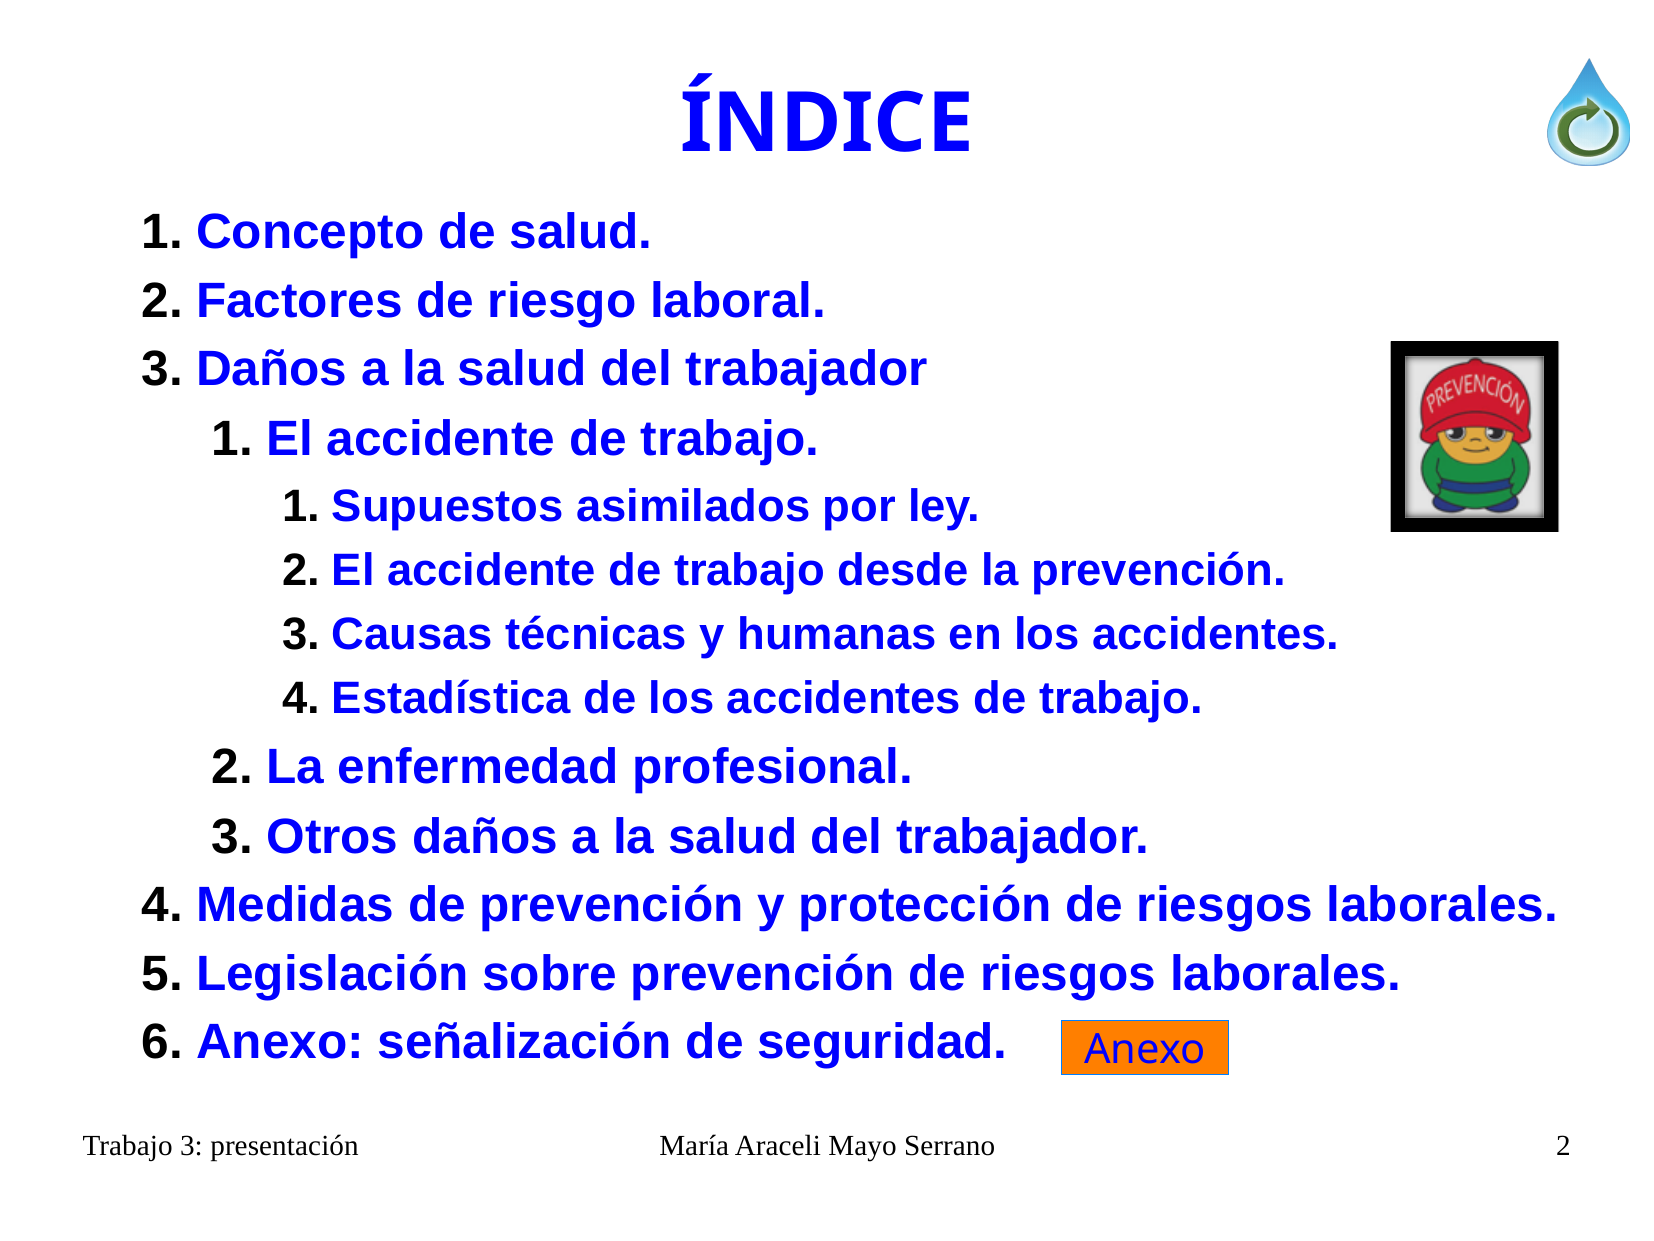

# ÍNDICE
 Concepto de salud.
 Factores de riesgo laboral.
 Daños a la salud del trabajador
 El accidente de trabajo.
 Supuestos asimilados por ley.
 El accidente de trabajo desde la prevención.
 Causas técnicas y humanas en los accidentes.
 Estadística de los accidentes de trabajo.
 La enfermedad profesional.
 Otros daños a la salud del trabajador.
 Medidas de prevención y protección de riesgos laborales.
 Legislación sobre prevención de riesgos laborales.
 Anexo: señalización de seguridad.
Anexo
Trabajo 3: presentación
María Araceli Mayo Serrano
2